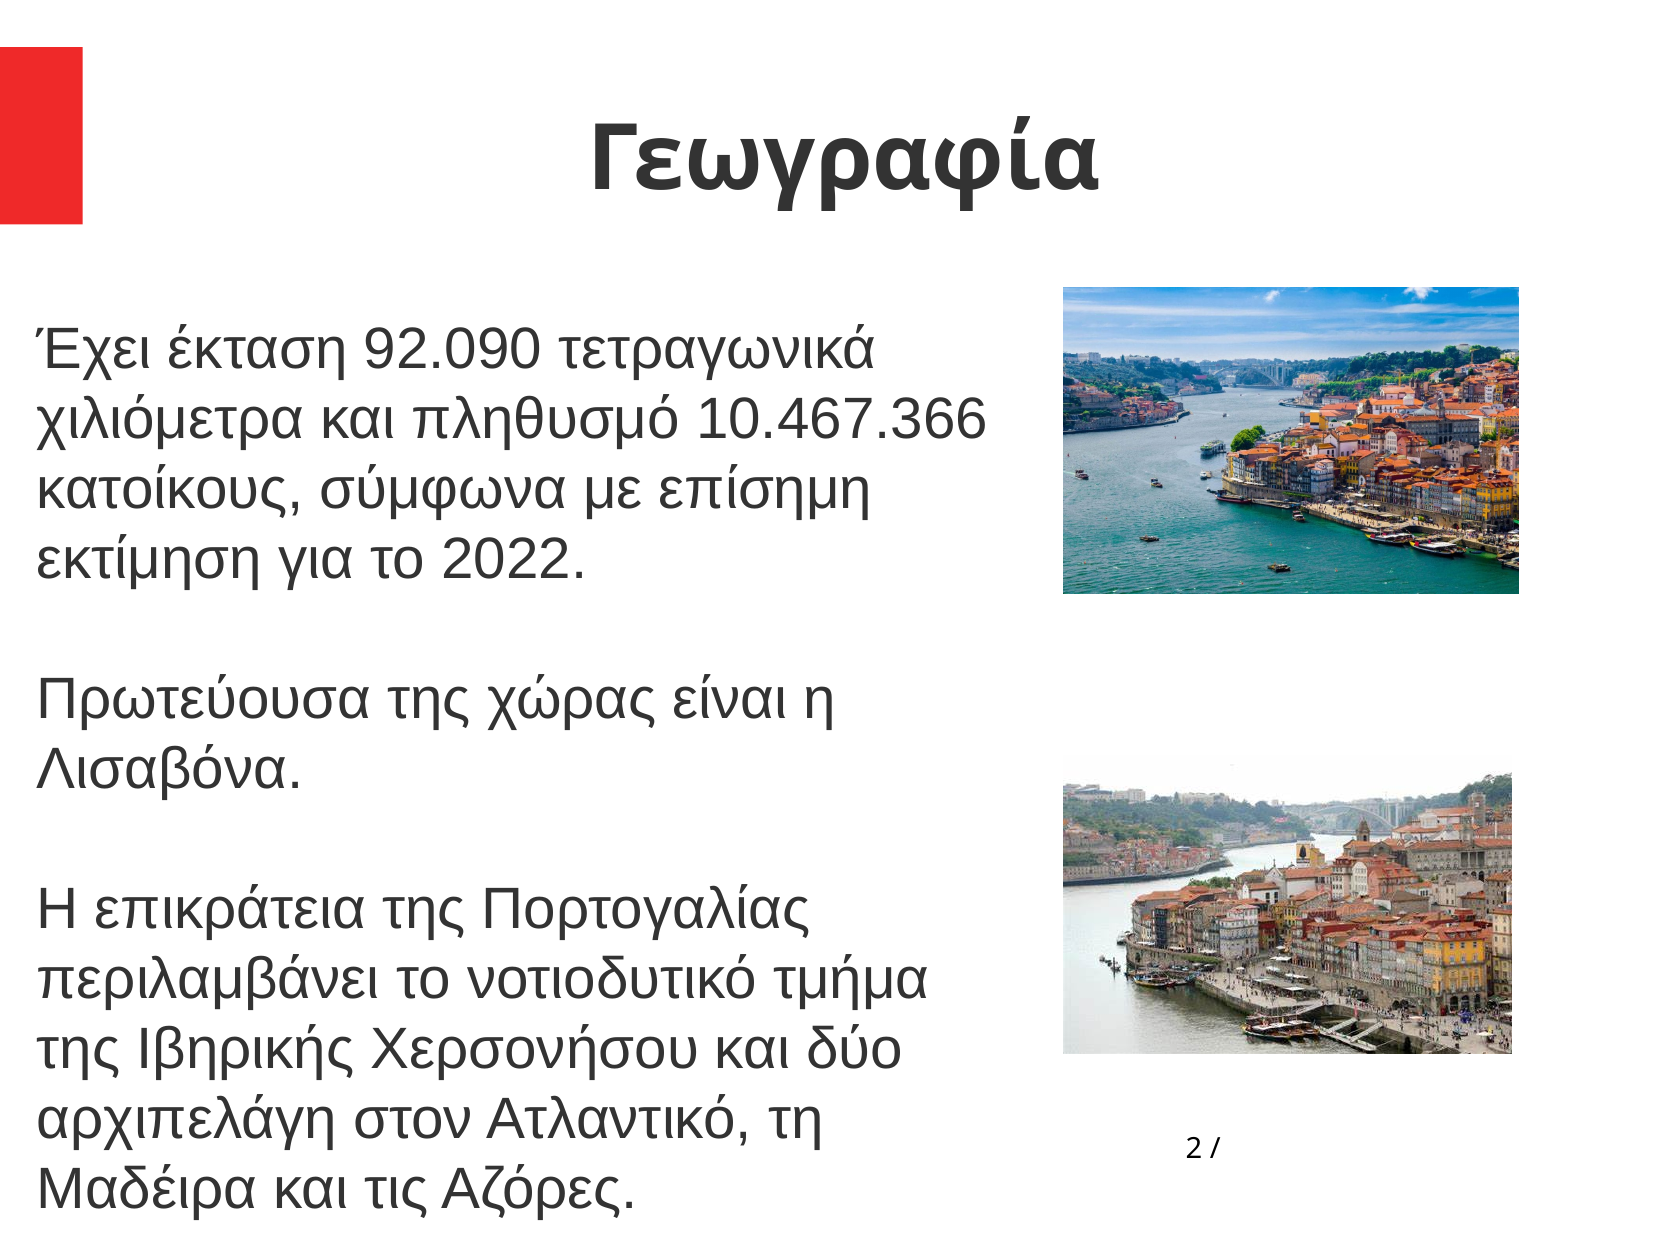

# Γεωγραφία
Έχει έκταση 92.090 τετραγωνικά χιλιόμετρα και πληθυσμό 10.467.366 κατοίκους, σύμφωνα με επίσημη εκτίμηση για το 2022.
Πρωτεύουσα της χώρας είναι η Λισαβόνα.
Η επικράτεια της Πορτογαλίας περιλαμβάνει το νοτιοδυτικό τμήμα της Ιβηρικής Χερσονήσου και δύο αρχιπελάγη στον Ατλαντικό, τη Μαδέιρα και τις Αζόρες.
1 /